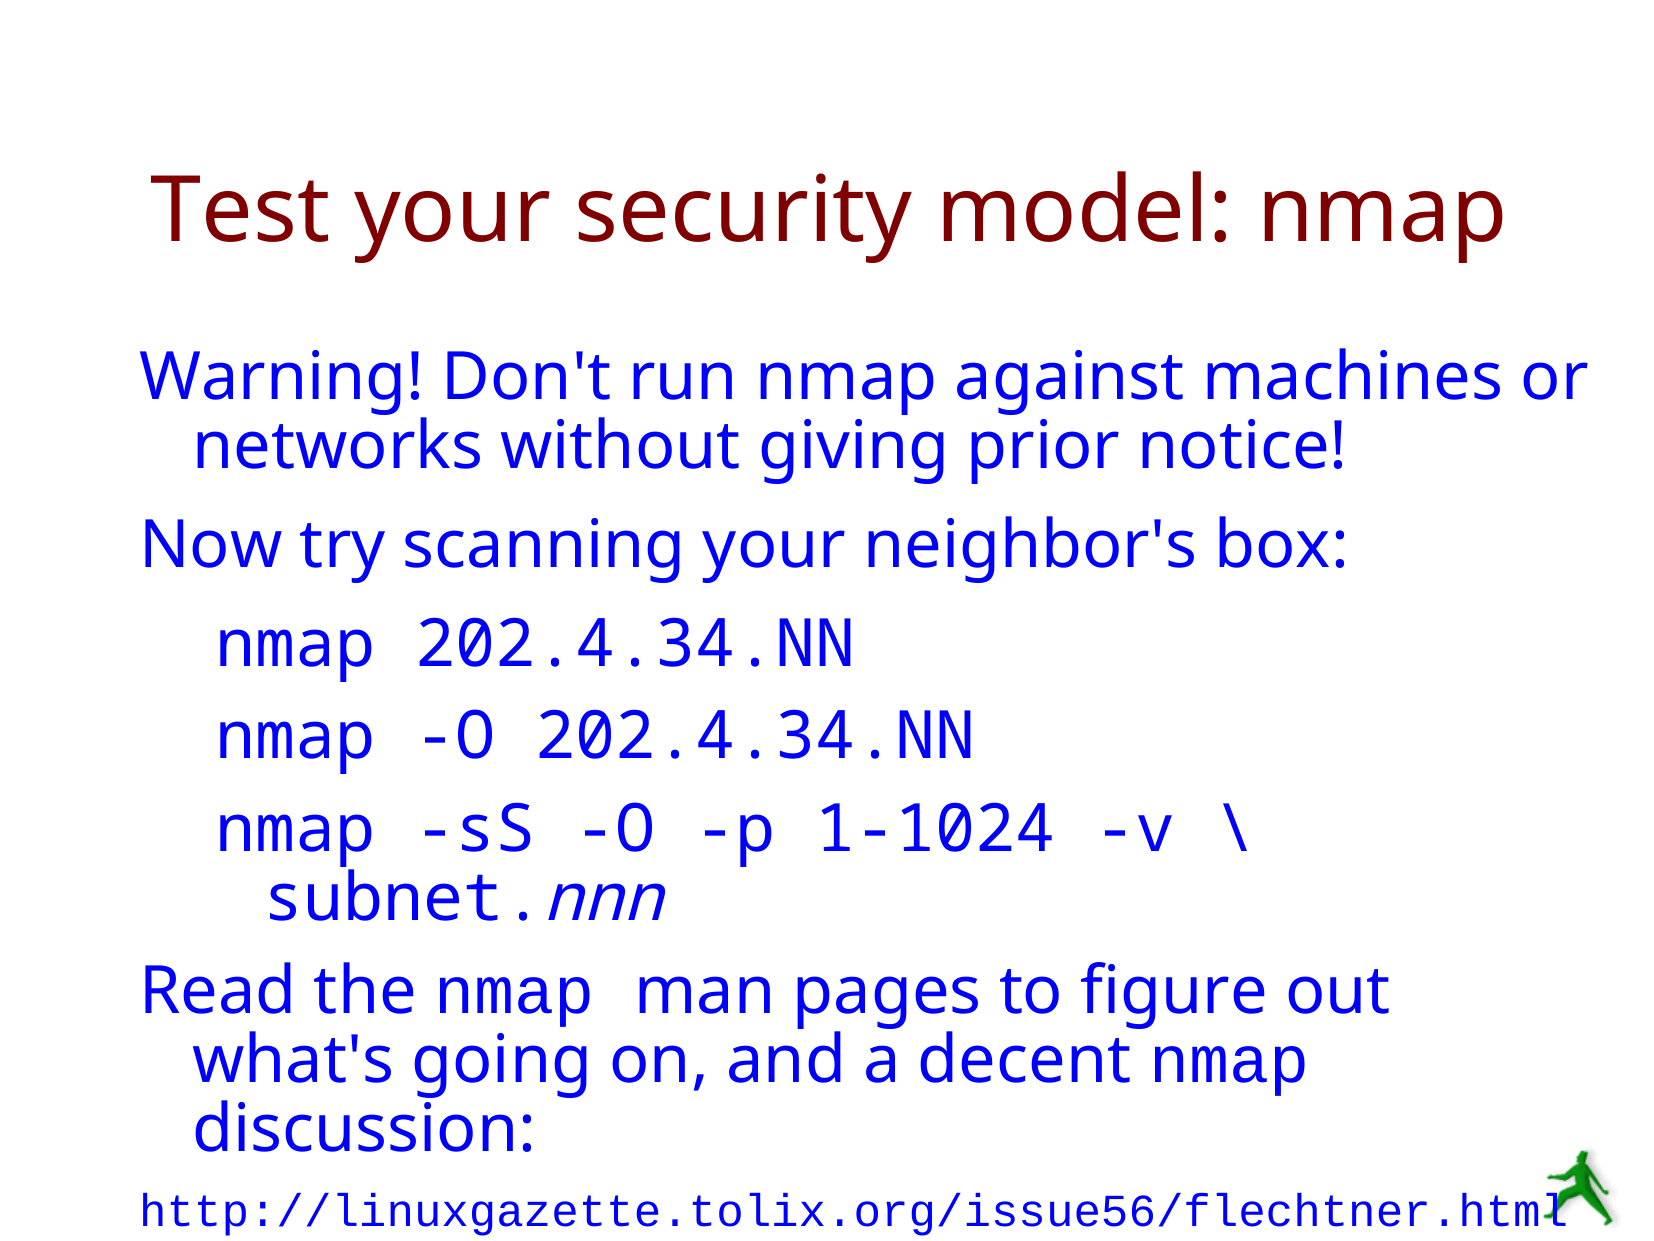

# Test your security model: nmap
Warning! Don't run nmap against machines or networks without giving prior notice!
Now try scanning your neighbor's box:
nmap 202.4.34.NN
nmap -O 202.4.34.NN
nmap -sS -O -p 1-1024 -v \ subnet.nnn
Read the nmap man pages to figure out what's going on, and a decent nmap discussion:
http://linuxgazette.tolix.org/issue56/flechtner.html